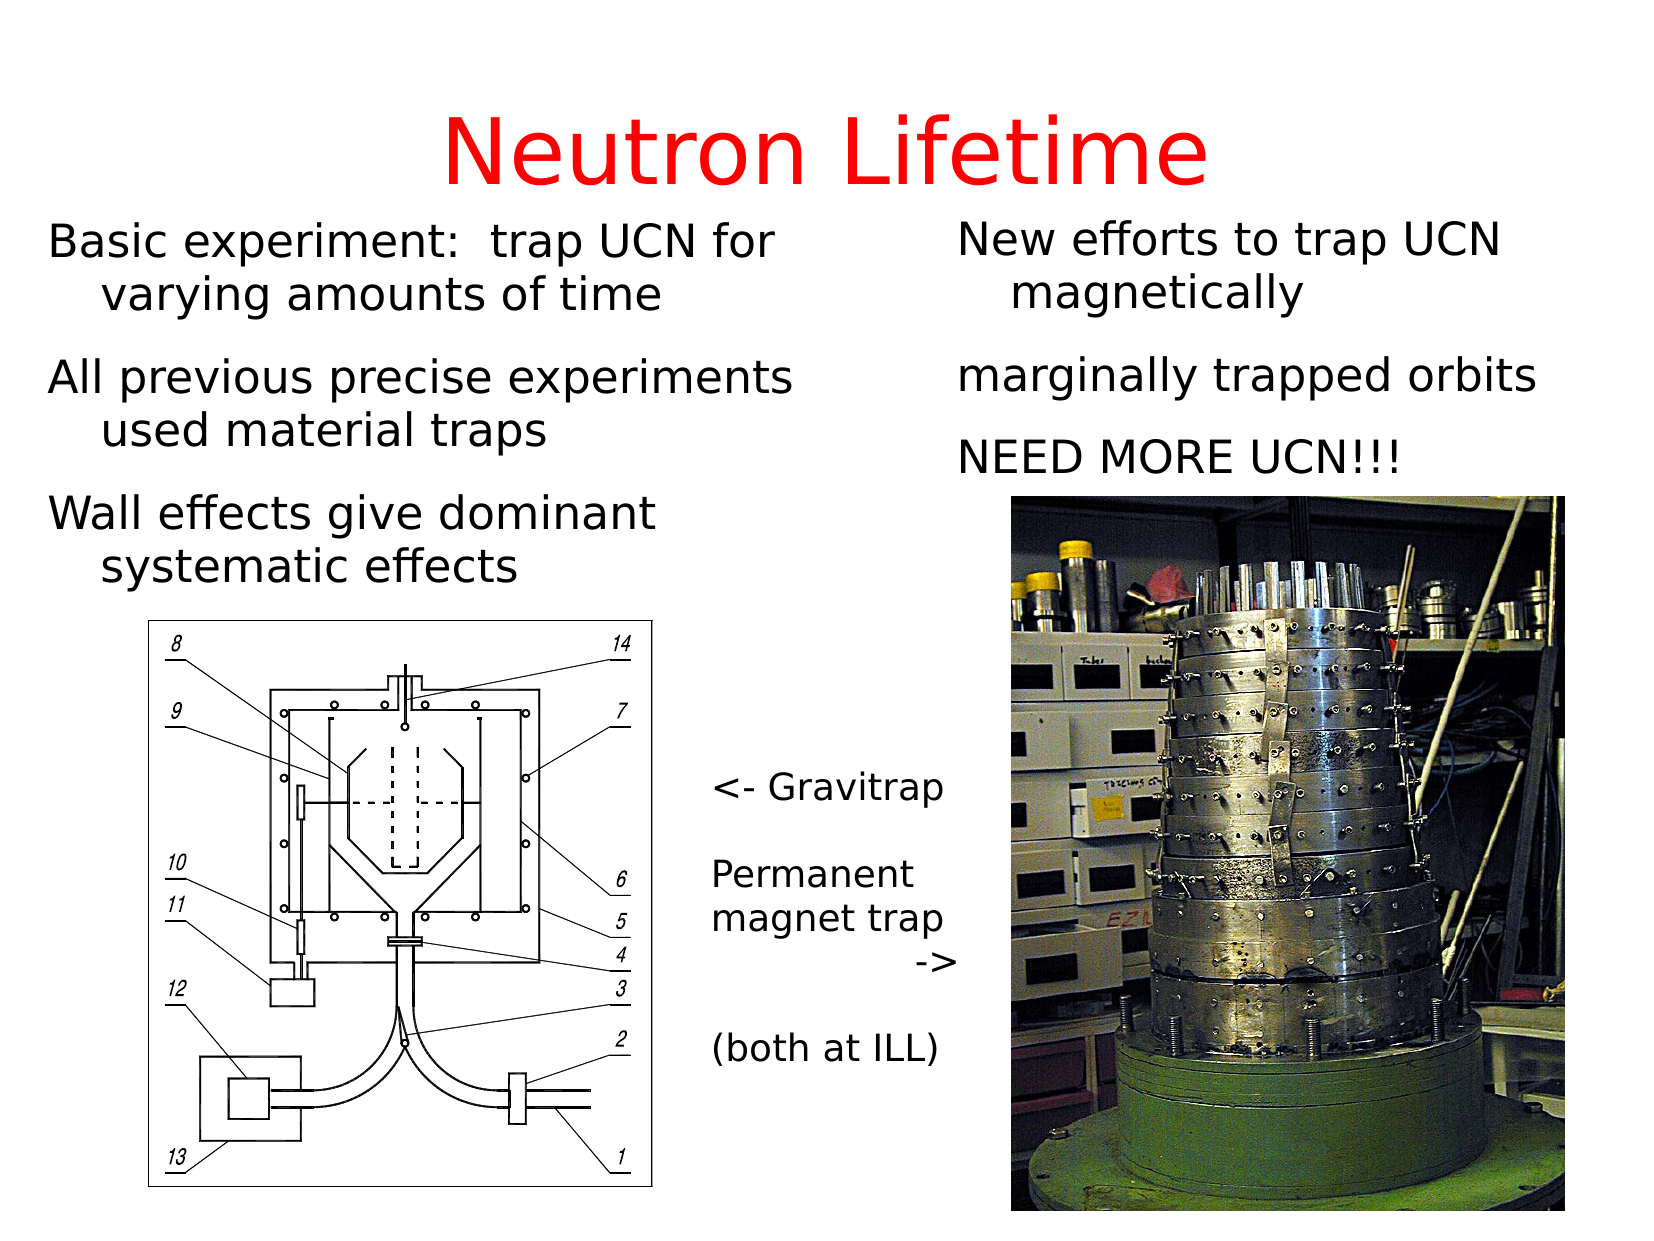

# Neutron Lifetime
New efforts to trap UCN magnetically
marginally trapped orbits
NEED MORE UCN!!!
Basic experiment: trap UCN for varying amounts of time
All previous precise experiments used material traps
Wall effects give dominant systematic effects
<- Gravitrap
Permanent magnet trap
 ->
(both at ILL)